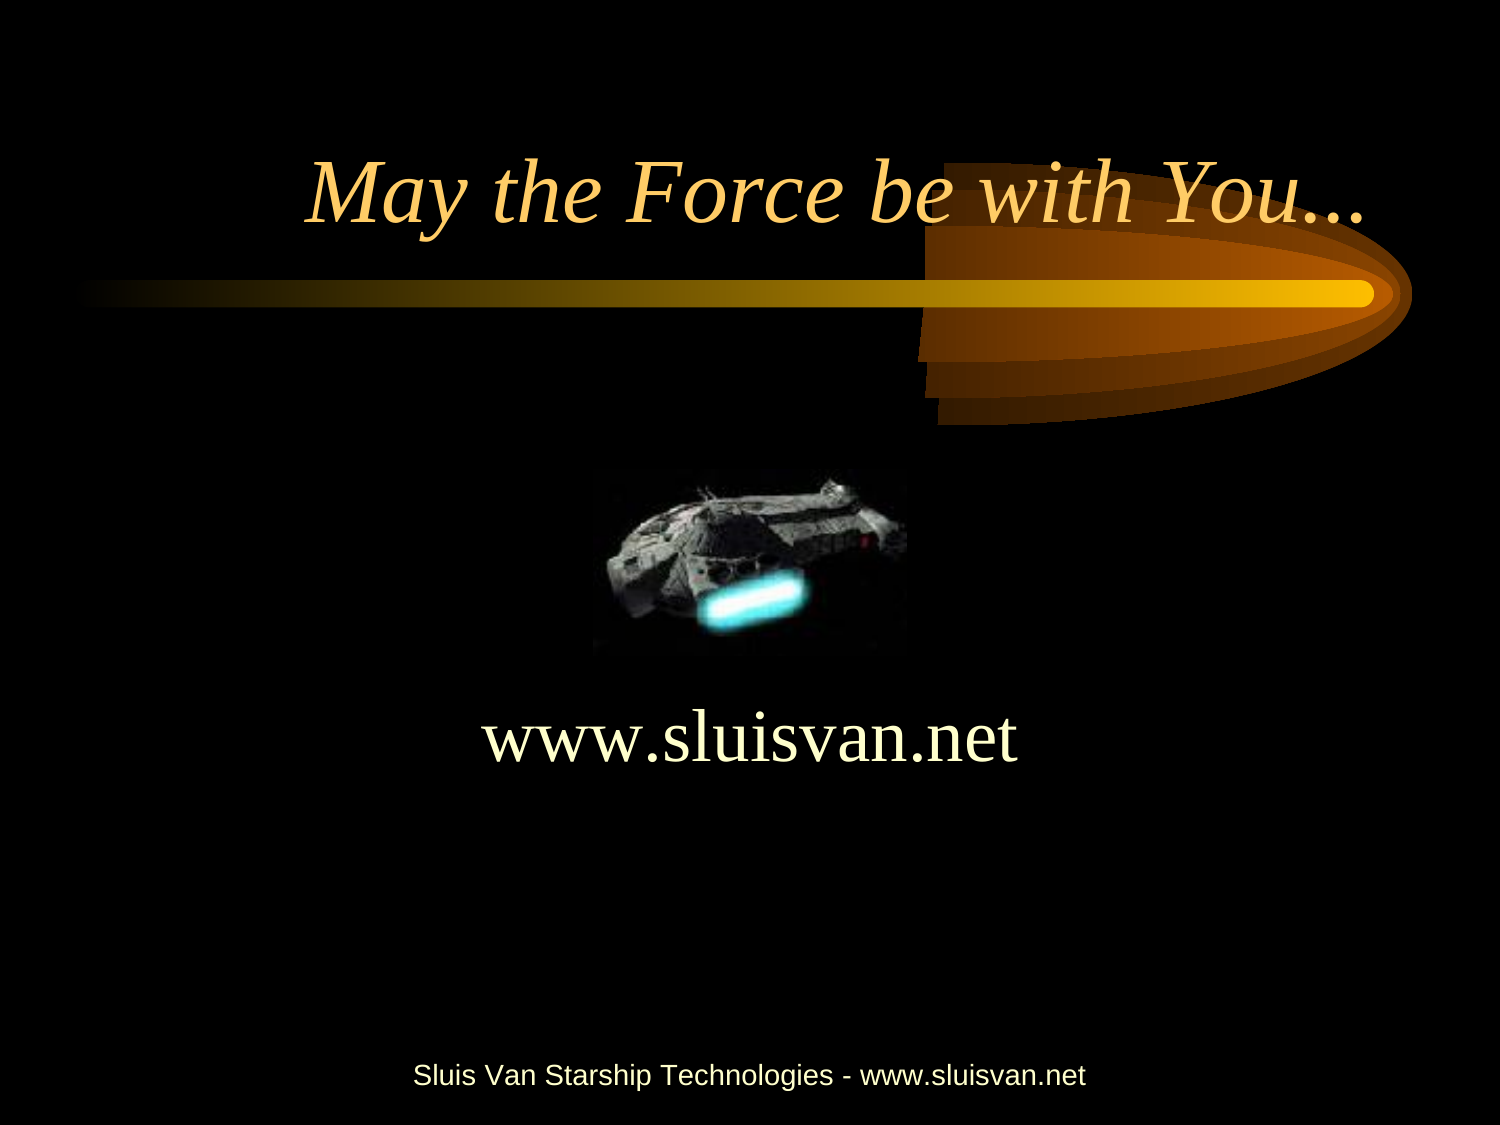

# May the Force be with You...
www.sluisvan.net
Sluis Van Starship Technologies - www.sluisvan.net